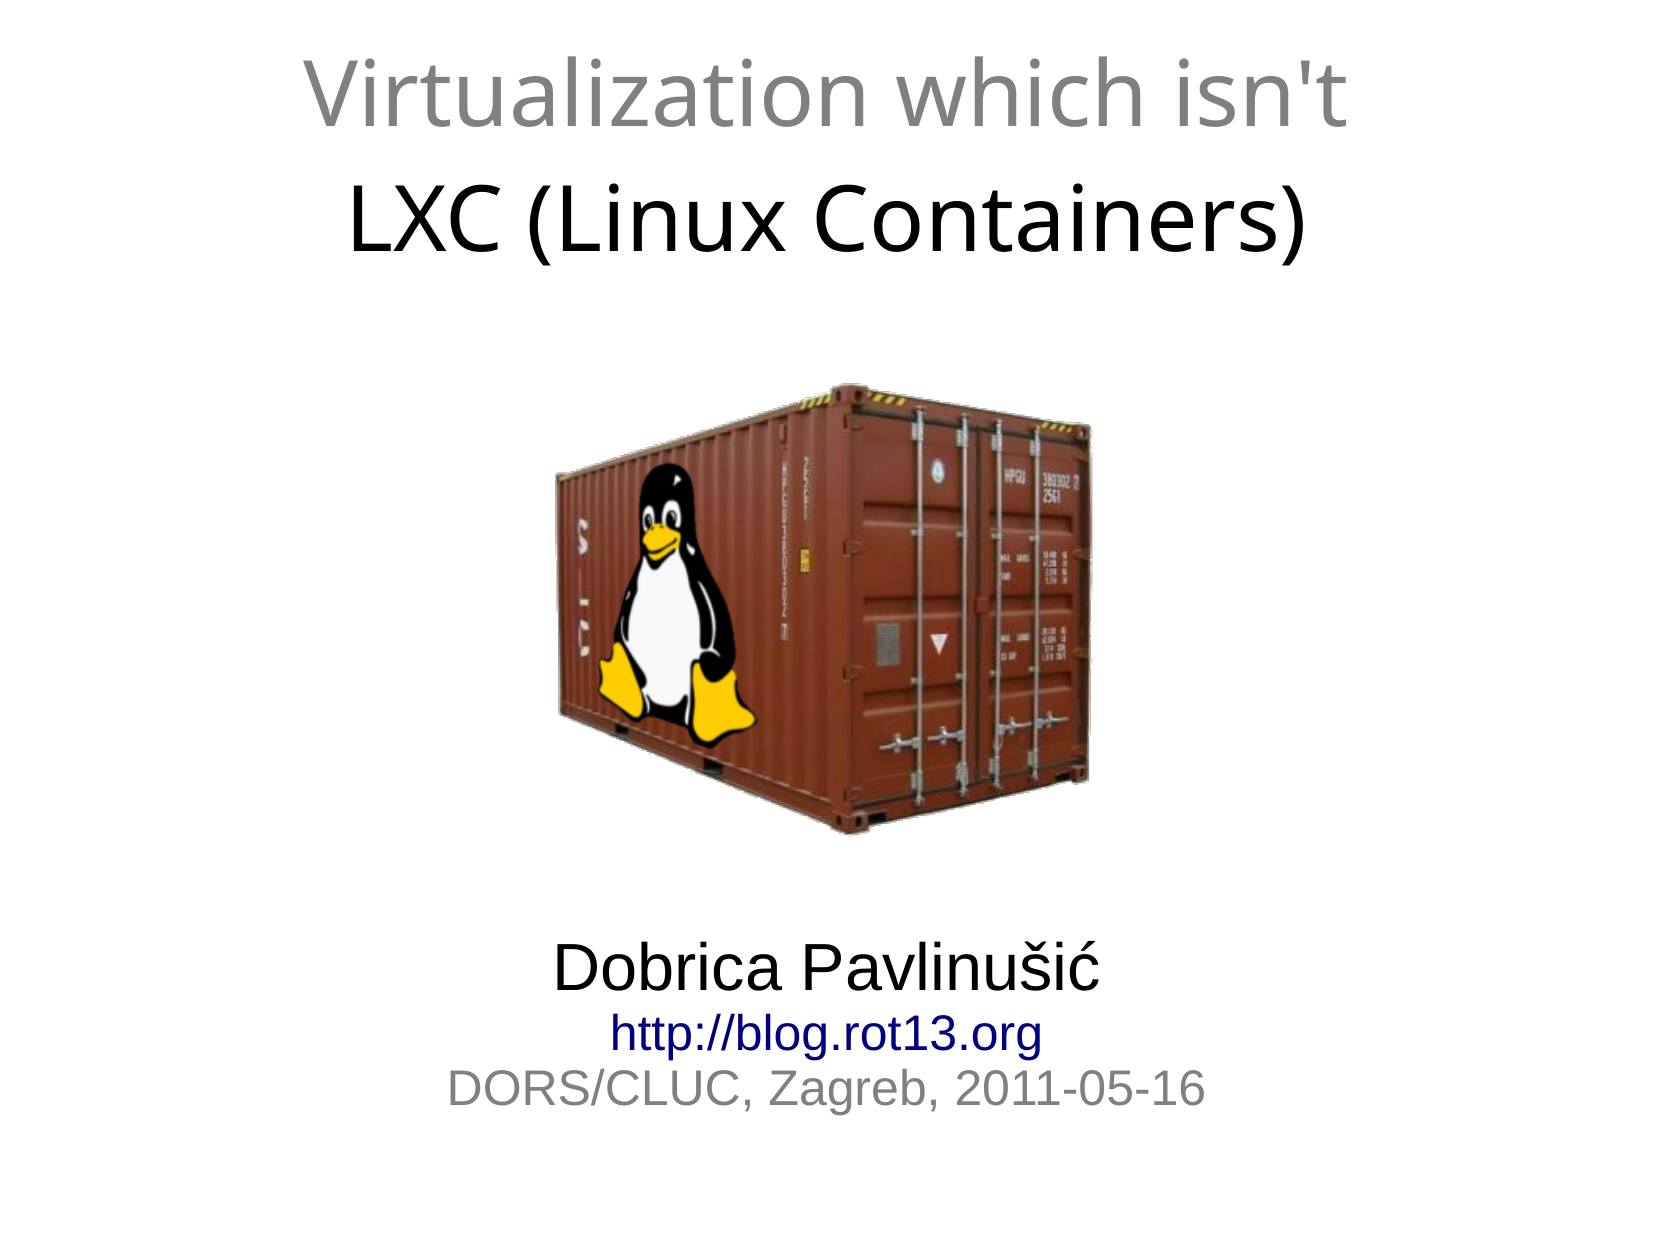

# Virtualization which isn't LXC (Linux Containers)
Dobrica Pavlinušić
http://blog.rot13.org
DORS/CLUC, Zagreb, 2011-05-16